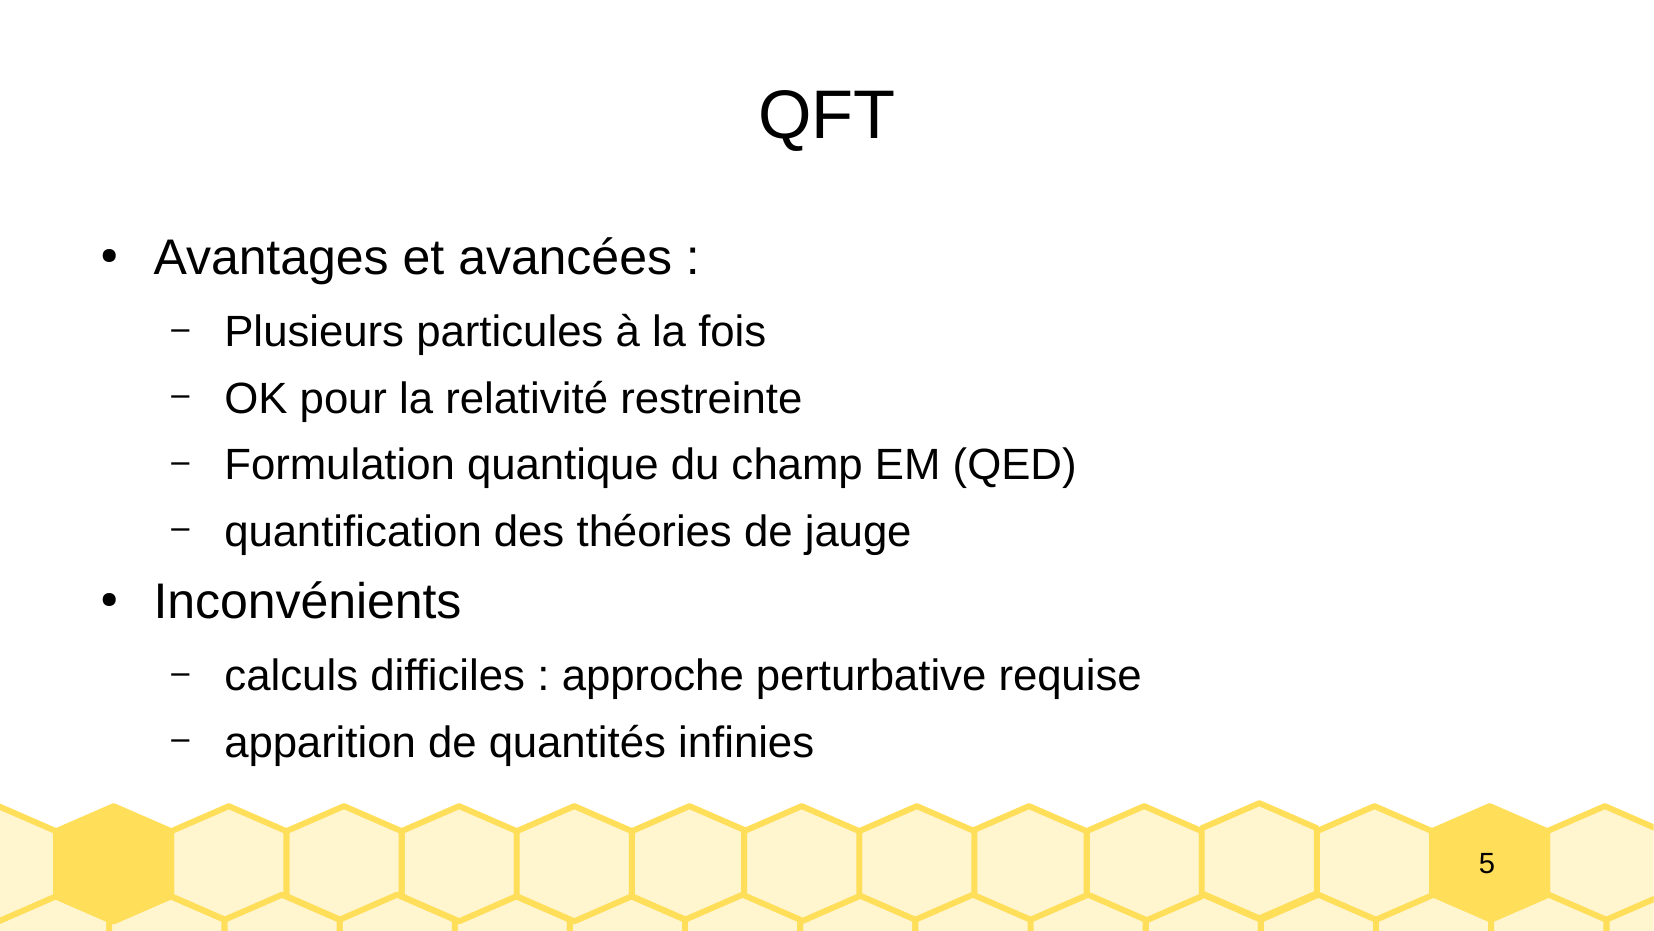

# QFT
Avantages et avancées :
Plusieurs particules à la fois
OK pour la relativité restreinte
Formulation quantique du champ EM (QED)
quantification des théories de jauge
Inconvénients
calculs difficiles : approche perturbative requise
apparition de quantités infinies